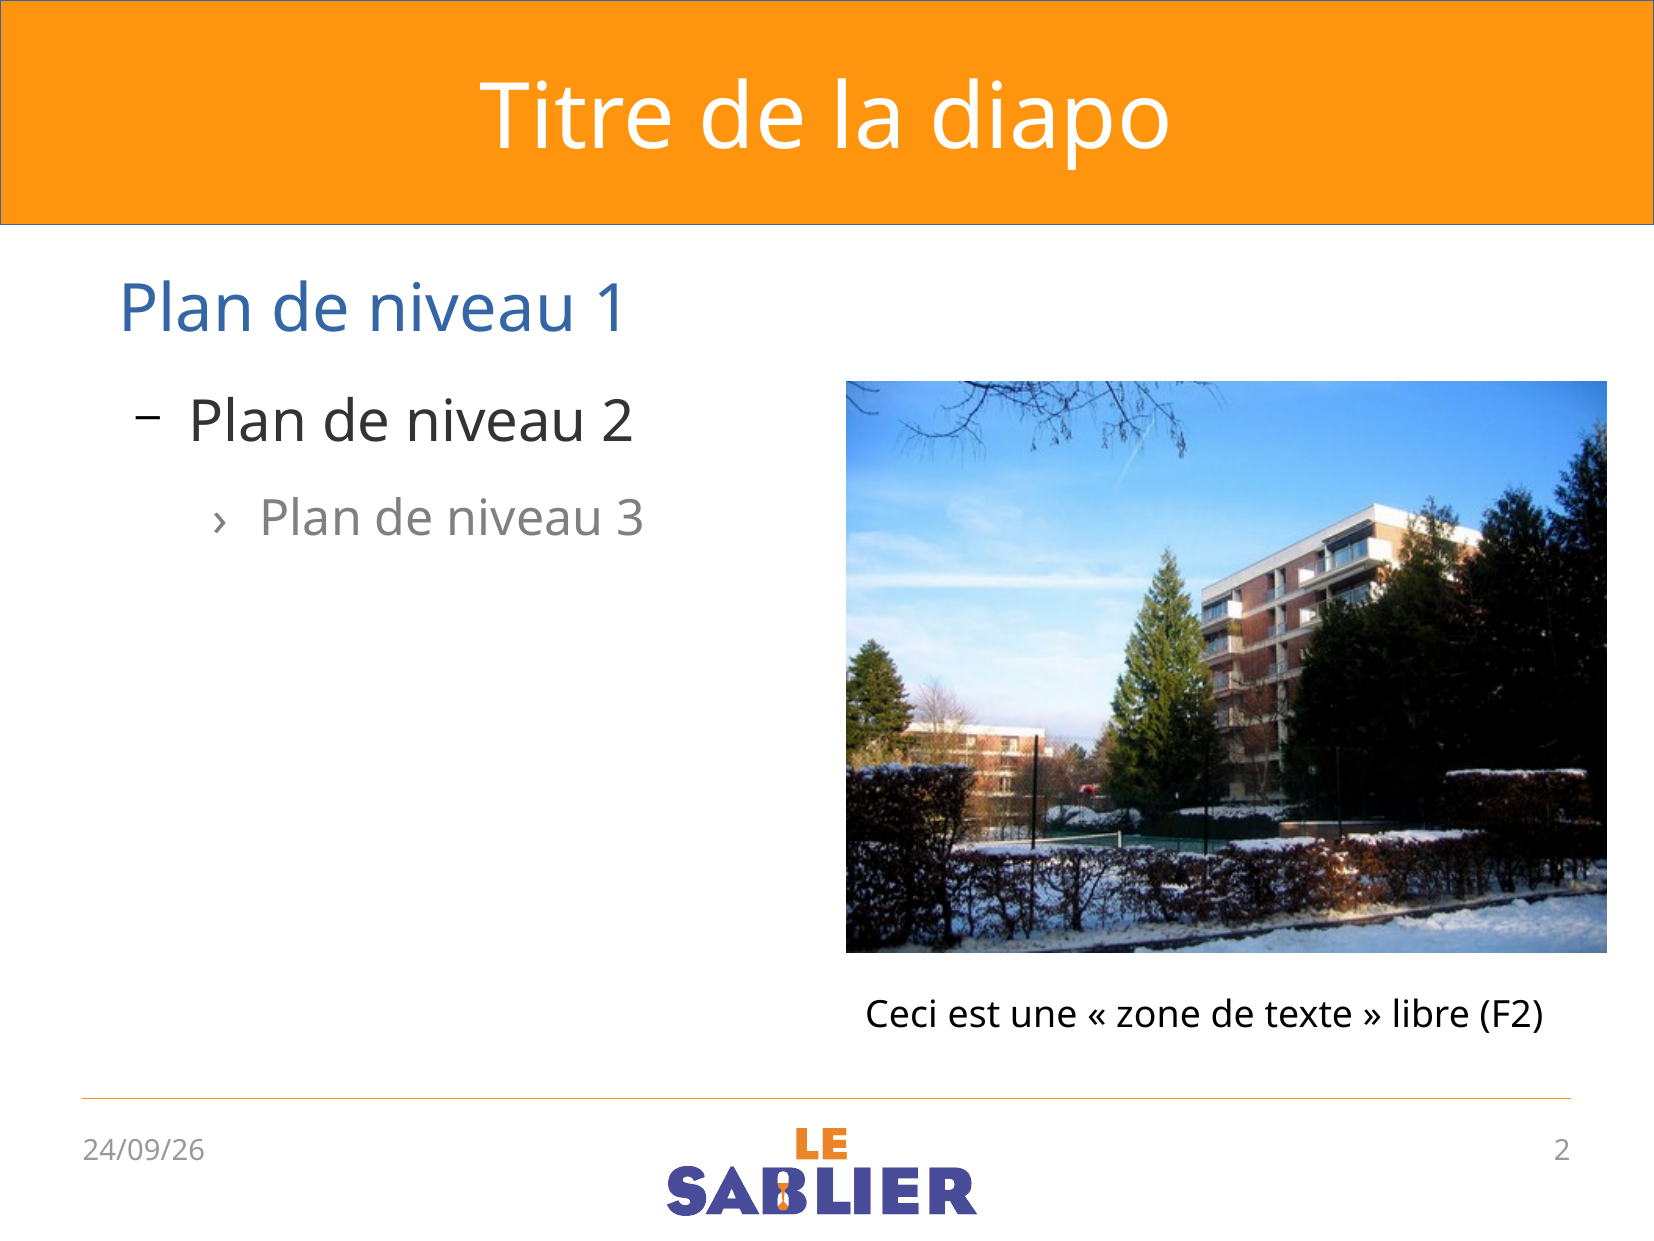

# Titre de la diapo
Plan de niveau 1
Plan de niveau 2
Plan de niveau 3
Ceci est une « zone de texte » libre (F2)
2